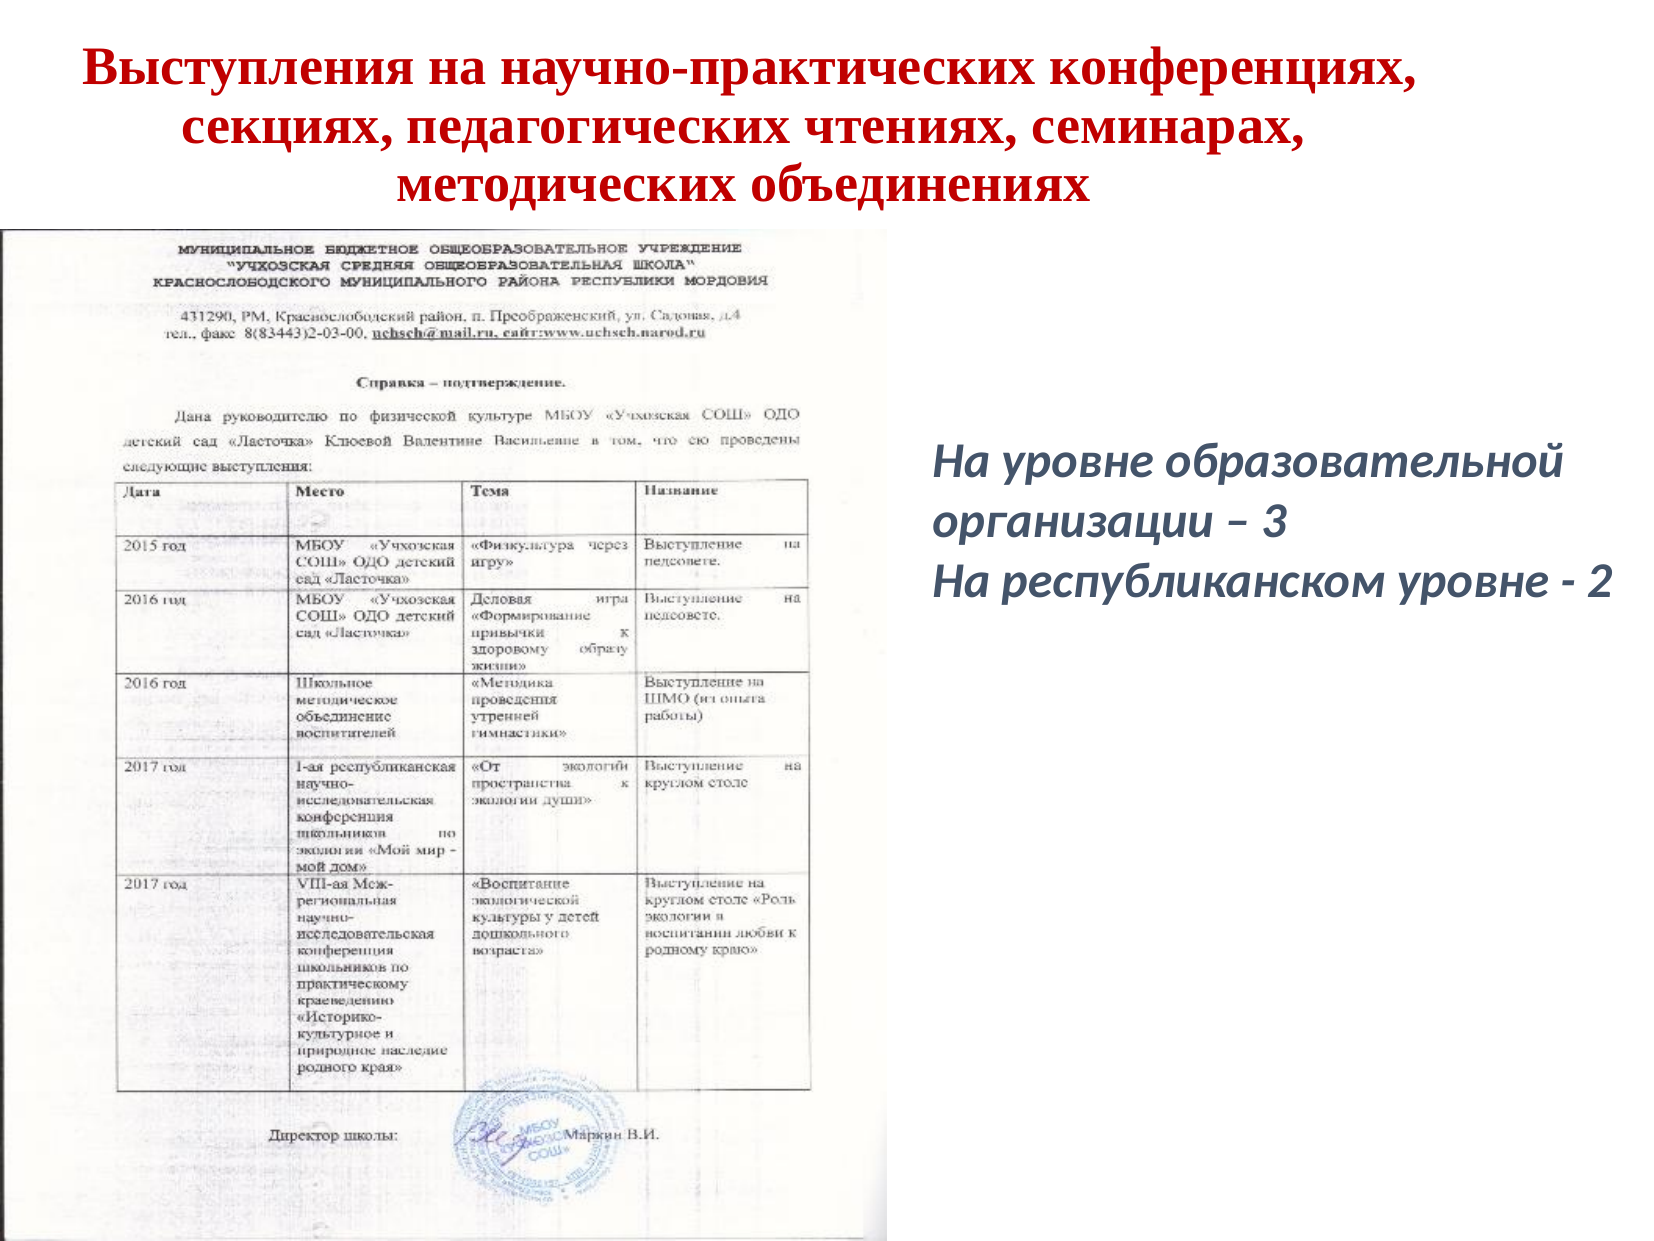

# Выступления на научно-практических конференциях, секциях, педагогических чтениях, семинарах, методических объединениях
На уровне образовательной
организации – 3
На республиканском уровне - 2